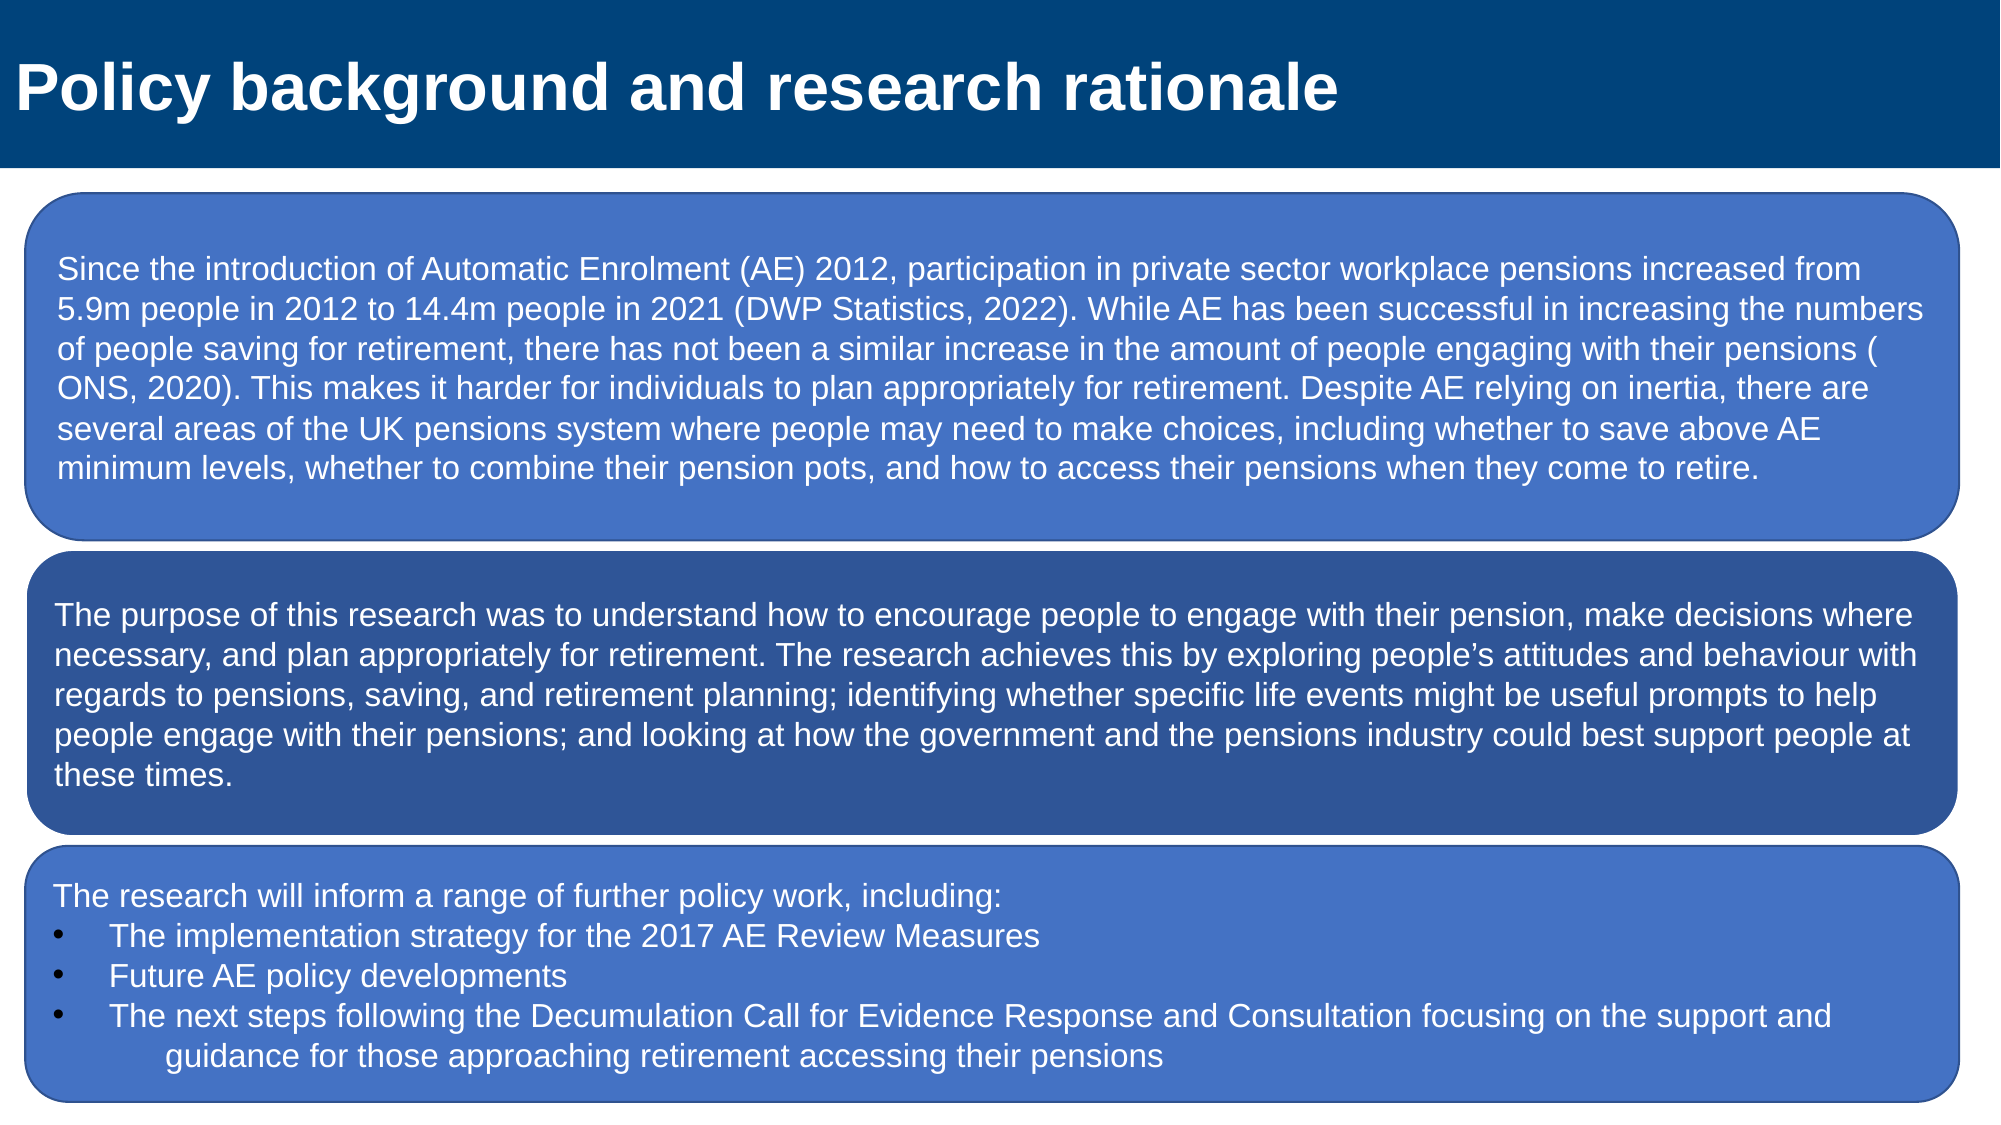

# Policy background and research rationale
Since the introduction of Automatic Enrolment (AE) 2012, participation in private sector workplace pensions increased from 5.9m people in 2012 to 14.4m people in 2021 (DWP Statistics, 2022). While AE has been successful in increasing the numbers of people saving for retirement, there has not been a similar increase in the amount of people engaging with their pensions (ONS, 2020). This makes it harder for individuals to plan appropriately for retirement. Despite AE relying on inertia, there are several areas of the UK pensions system where people may need to make choices, including whether to save above AE minimum levels, whether to combine their pension pots, and how to access their pensions when they come to retire.
The purpose of this research was to understand how to encourage people to engage with their pension, make decisions where necessary, and plan appropriately for retirement. The research achieves this by exploring people’s attitudes and behaviour with regards to pensions, saving, and retirement planning; identifying whether specific life events might be useful prompts to help people engage with their pensions; and looking at how the government and the pensions industry could best support people at these times.
The research will inform a range of further policy work, including:
The implementation strategy for the 2017 AE Review Measures
Future AE policy developments
The next steps following the Decumulation Call for Evidence Response and Consultation focusing on the support and guidance for those approaching retirement accessing their pensions